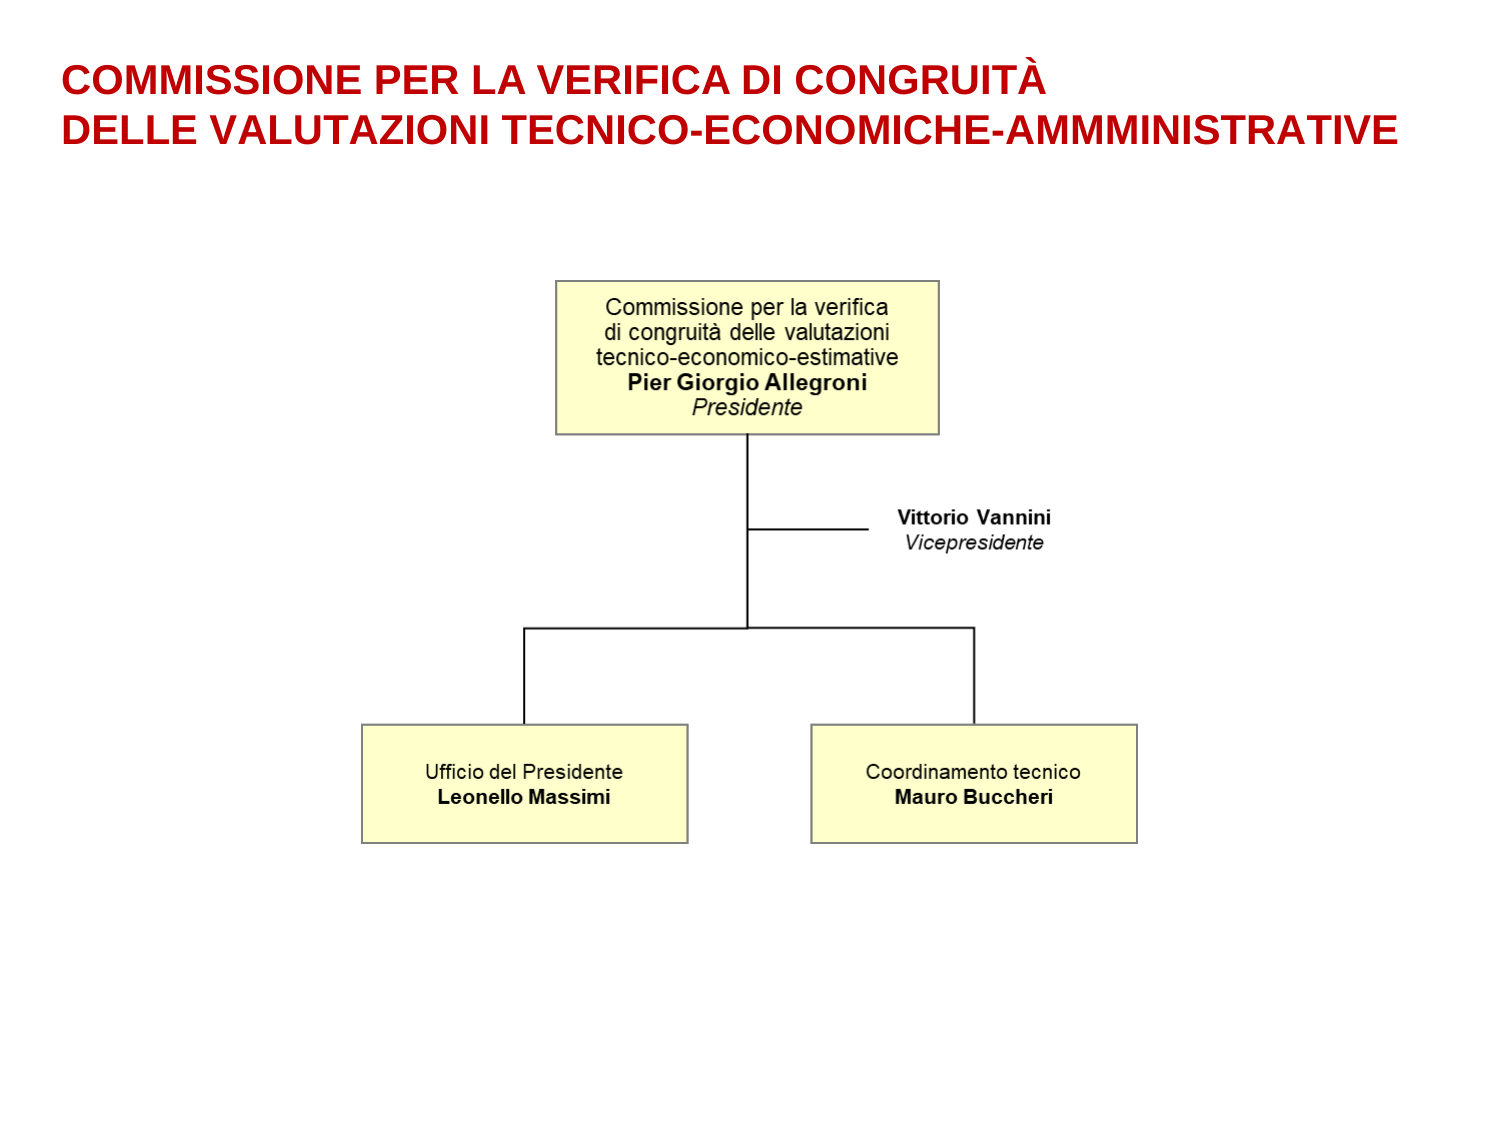

COMMISSIONE PER LA VERIFICA DI CONGRUITÀ
DELLE VALUTAZIONI TECNICO-ECONOMICHE-AMMMINISTRATIVE